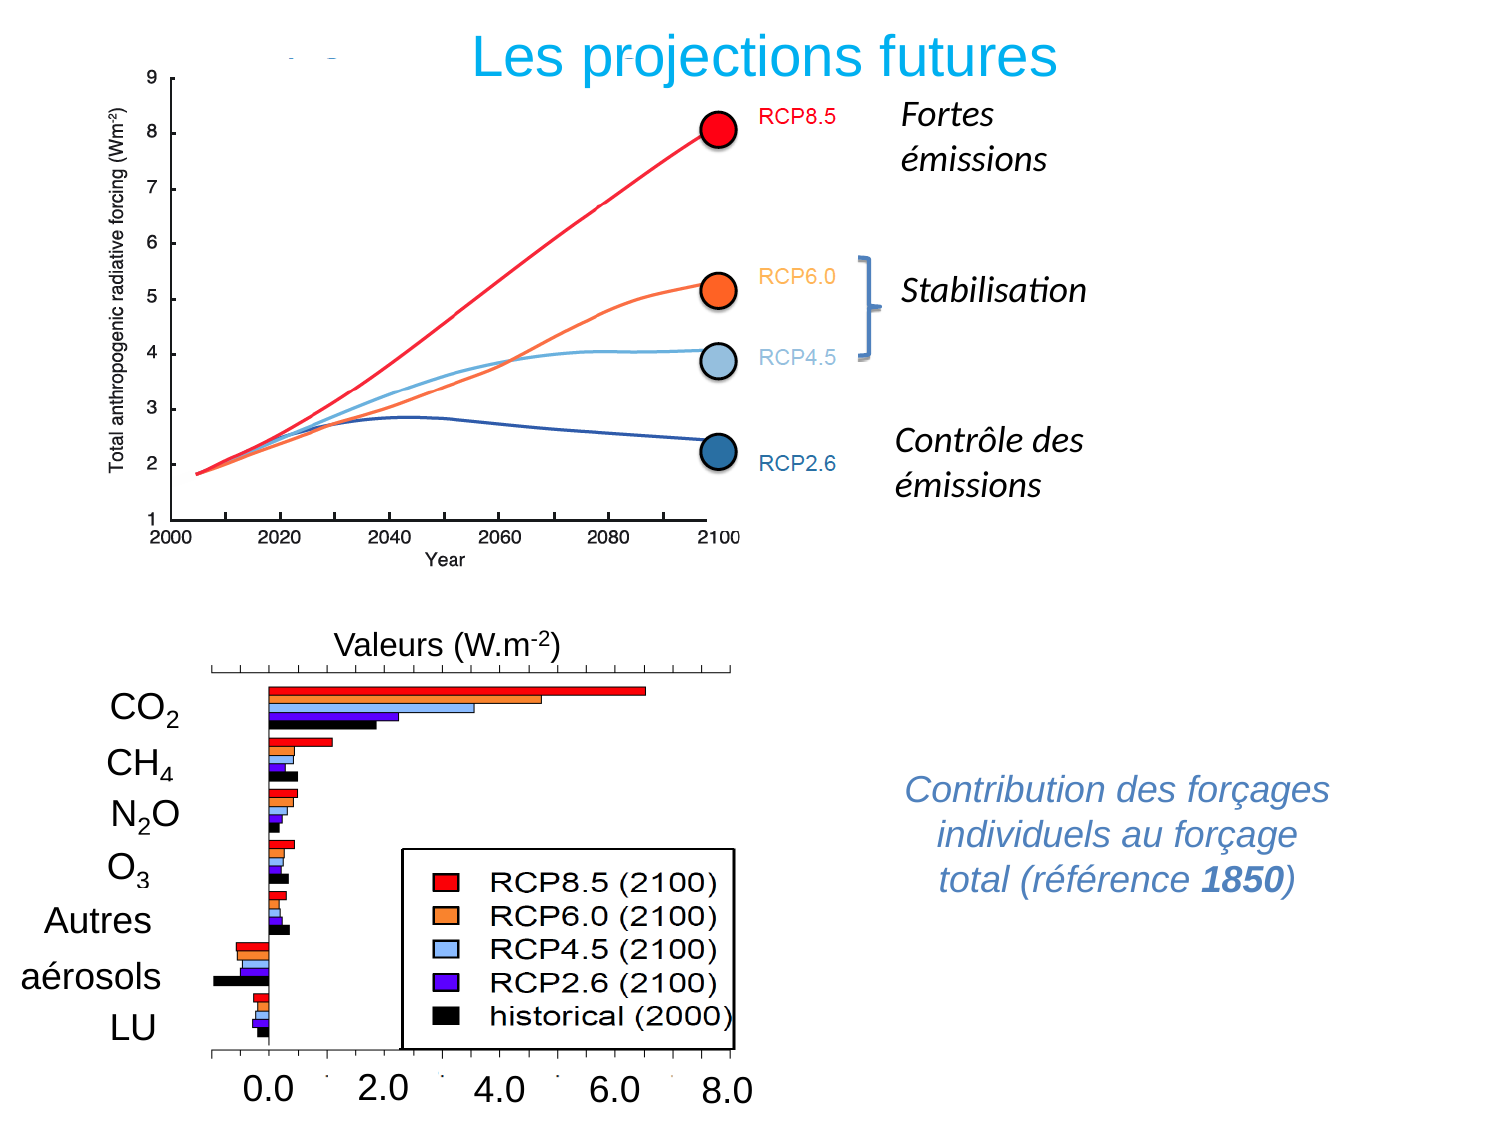

Les projections futures
Fortes émissions
Stabilisation
Contrôle des émissions
Valeurs (W.m-2)
CO2
CH4
N2O
O3
Autres
aérosols
LU
Contribution des forçages individuels au forçage total (référence 1850)
2.0
0.0
4.0
6.0
8.0